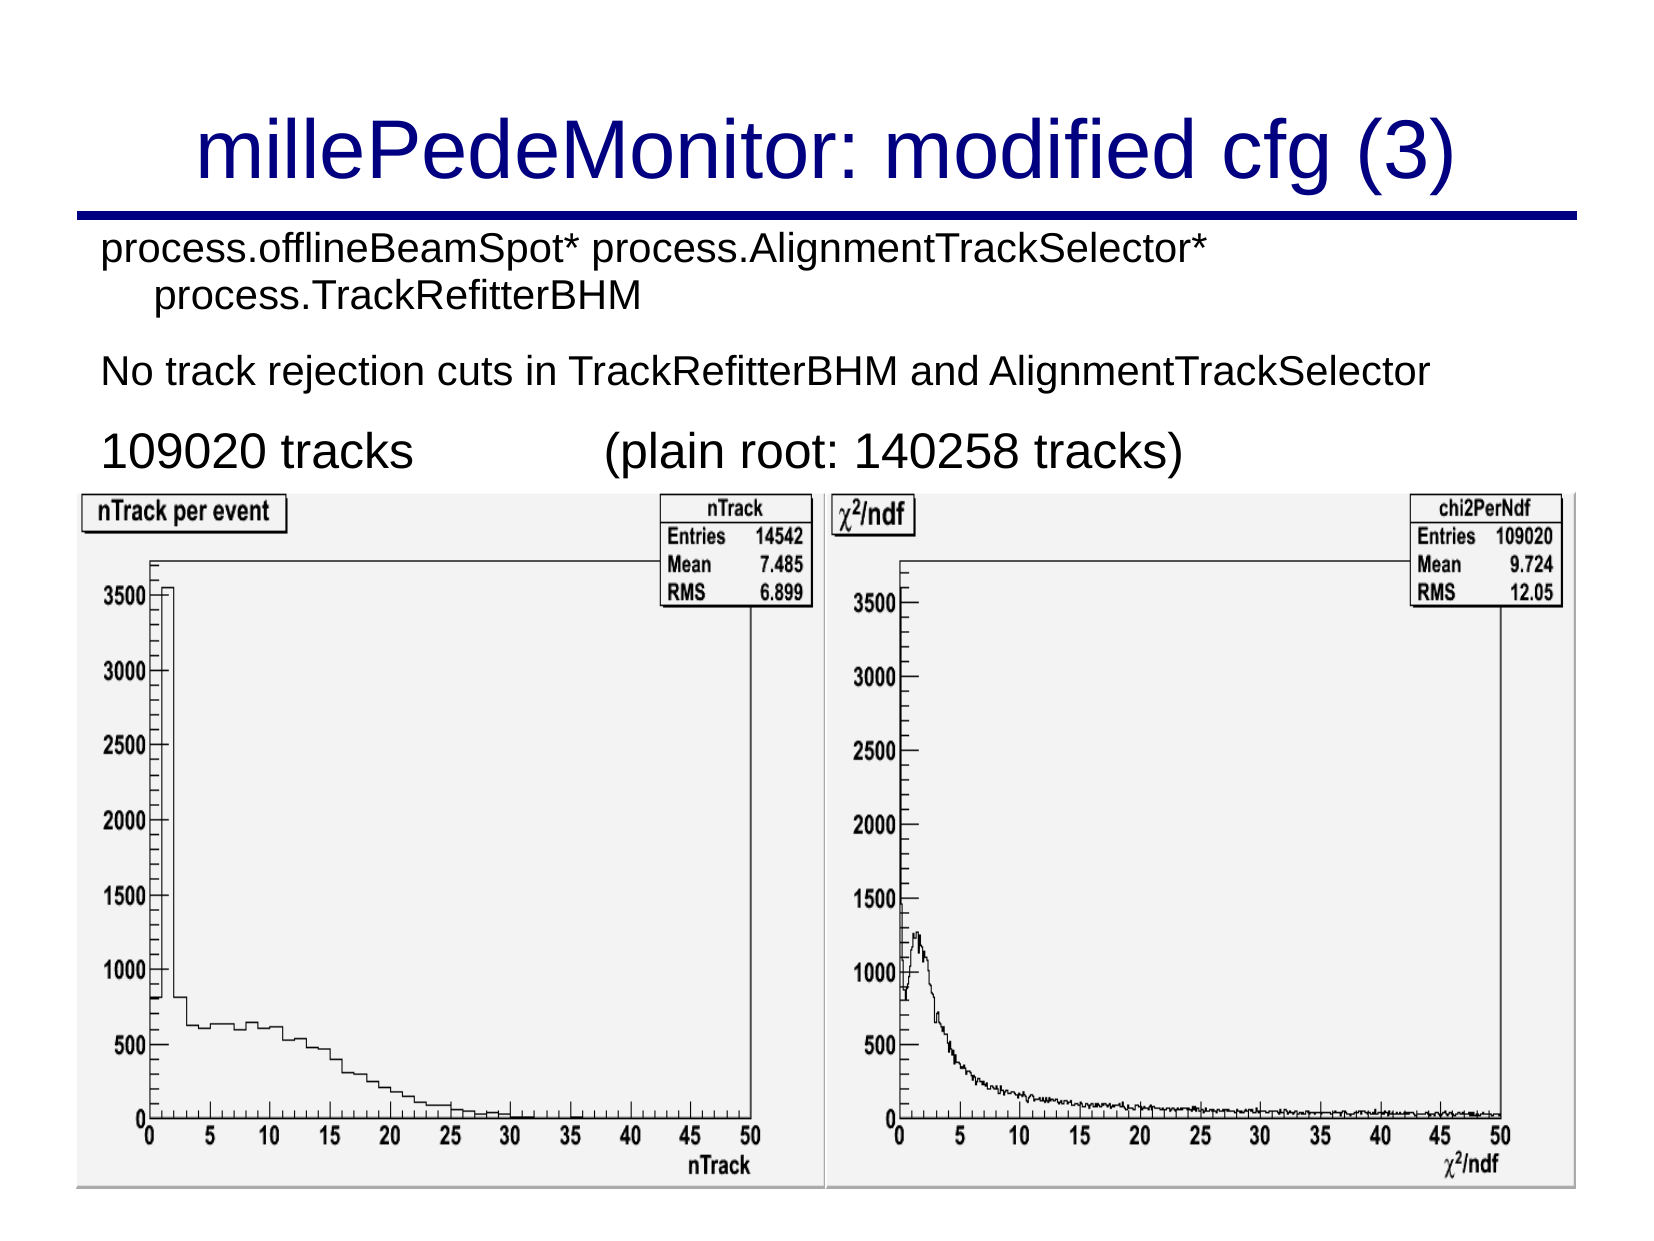

# millePedeMonitor: modified cfg (3)
process.offlineBeamSpot* process.AlignmentTrackSelector* process.TrackRefitterBHM
No track rejection cuts in TrackRefitterBHM and AlignmentTrackSelector
109020 tracks			(plain root: 140258 tracks)
8